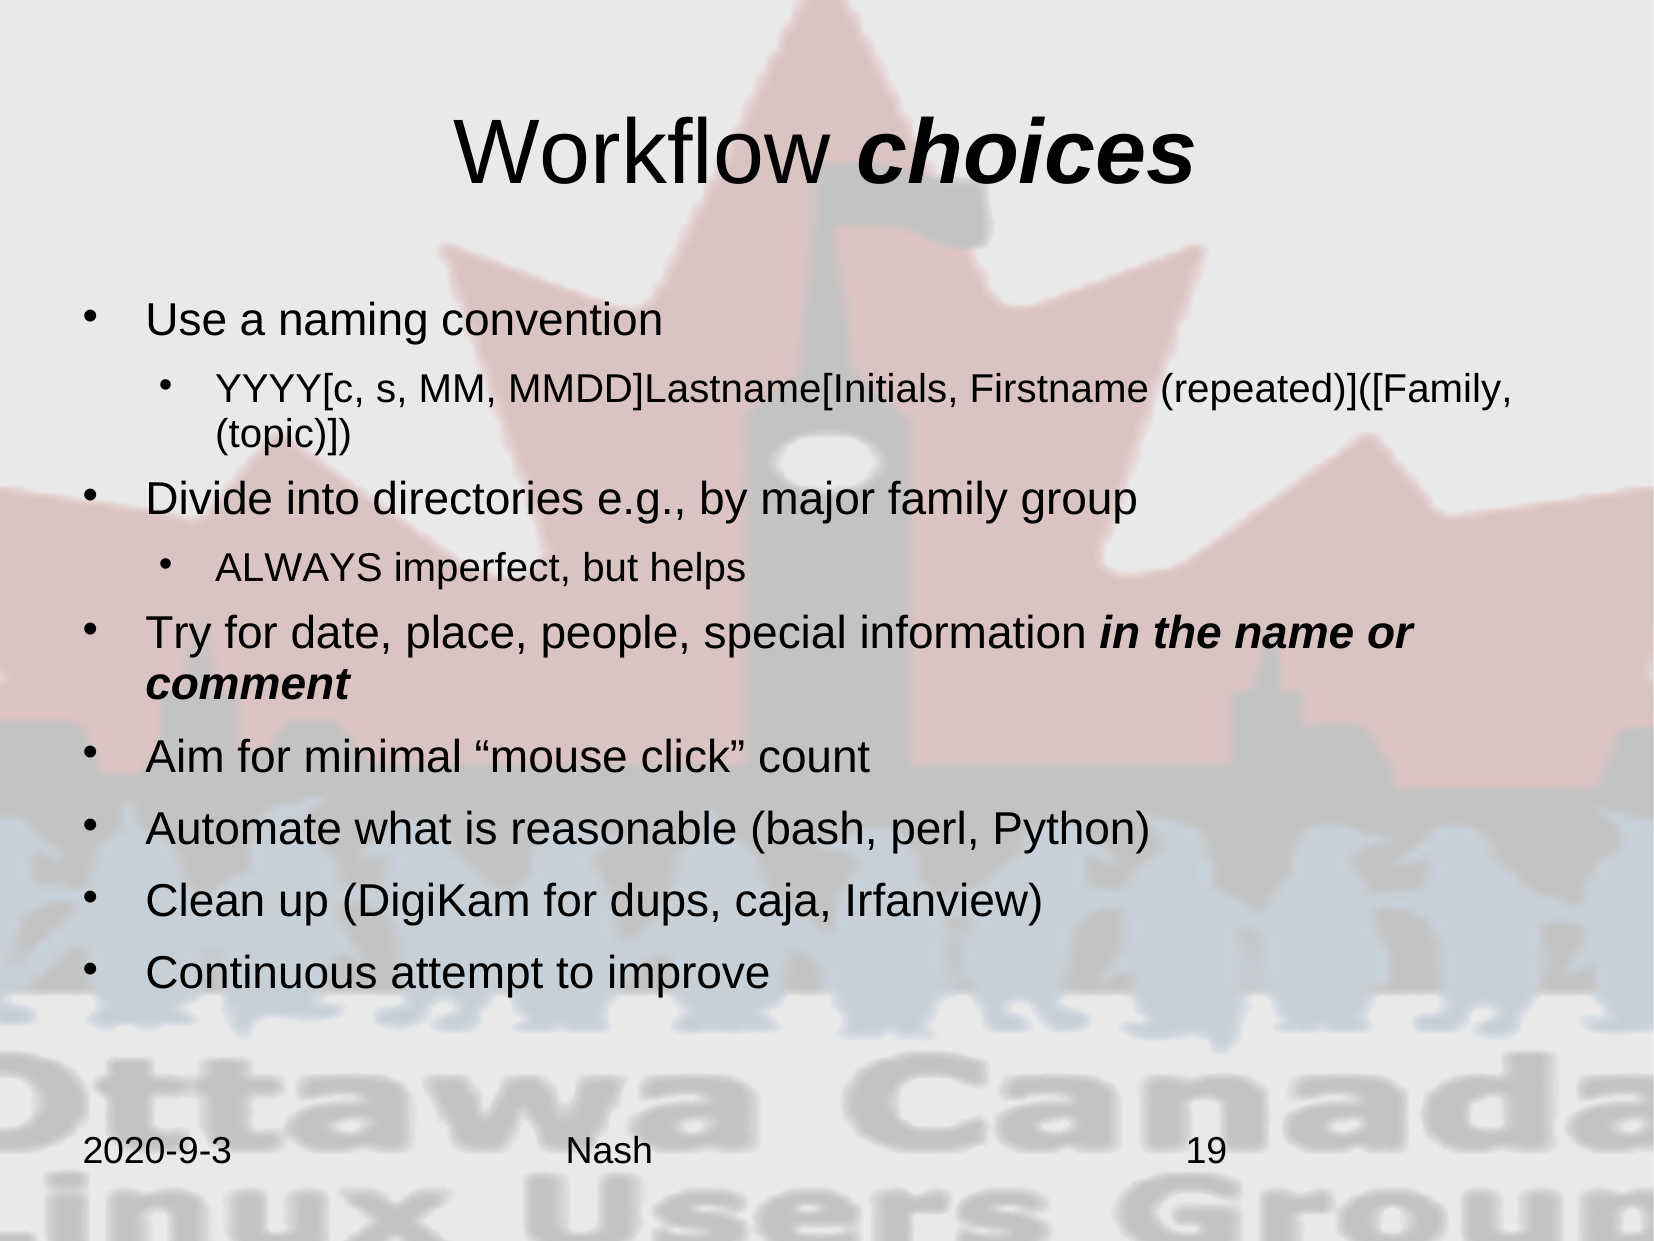

# Workflow choices
Use a naming convention
YYYY[c, s, MM, MMDD]Lastname[Initials, Firstname (repeated)]([Family, (topic)])
Divide into directories e.g., by major family group
ALWAYS imperfect, but helps
Try for date, place, people, special information in the name or comment
Aim for minimal “mouse click” count
Automate what is reasonable (bash, perl, Python)
Clean up (DigiKam for dups, caja, Irfanview)
Continuous attempt to improve
19